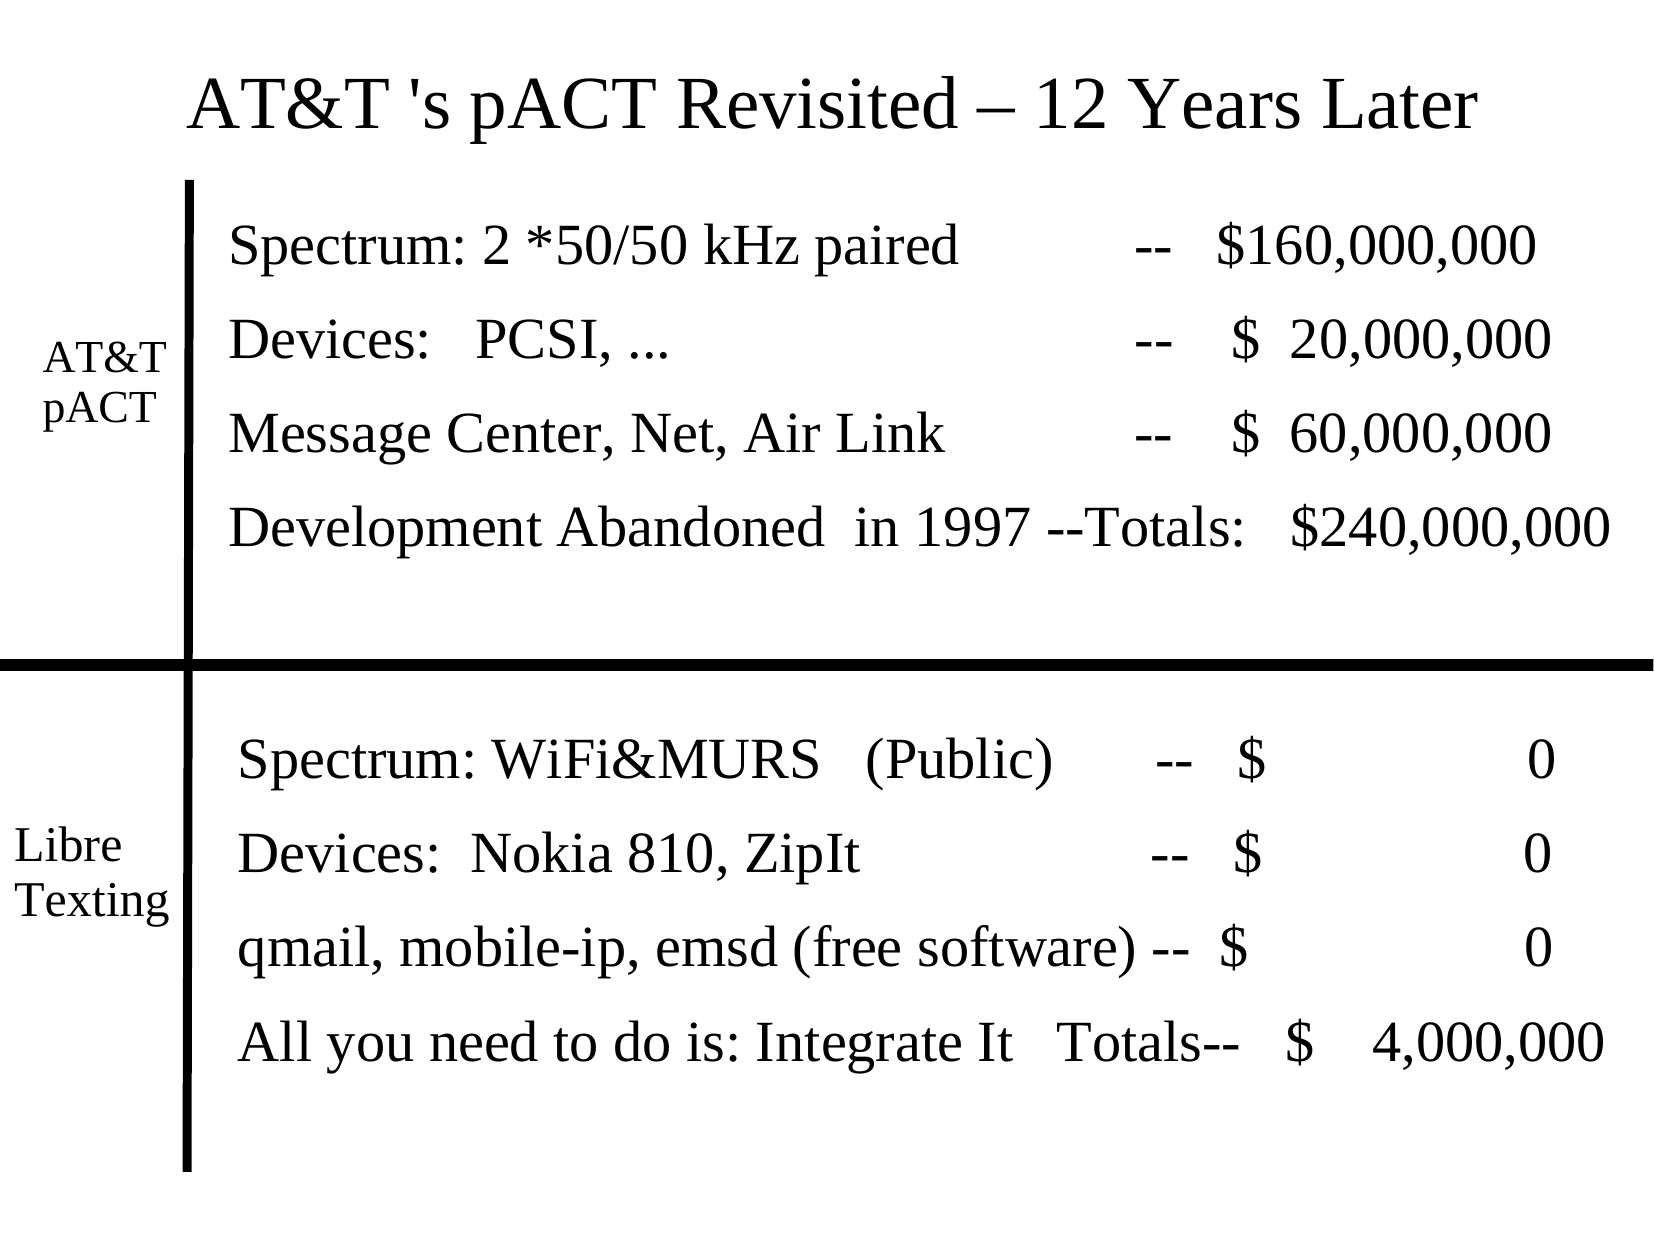

# AT&T 's pACT Revisited – 12 Years Later
Spectrum: 2 *50/50 kHz paired -- $160,000,000
Devices: PCSI, ... -- $ 20,000,000
Message Center, Net, Air Link -- $ 60,000,000
Development Abandoned in 1997 --Totals: $240,000,000
AT&T
pACT
Spectrum: WiFi&MURS (Public) -- $ 0
Devices: Nokia 810, ZipIt -- $ 0
qmail, mobile-ip, emsd (free software) -- $ 0
All you need to do is: Integrate It Totals-- $ 4,000,000
Libre
Texting